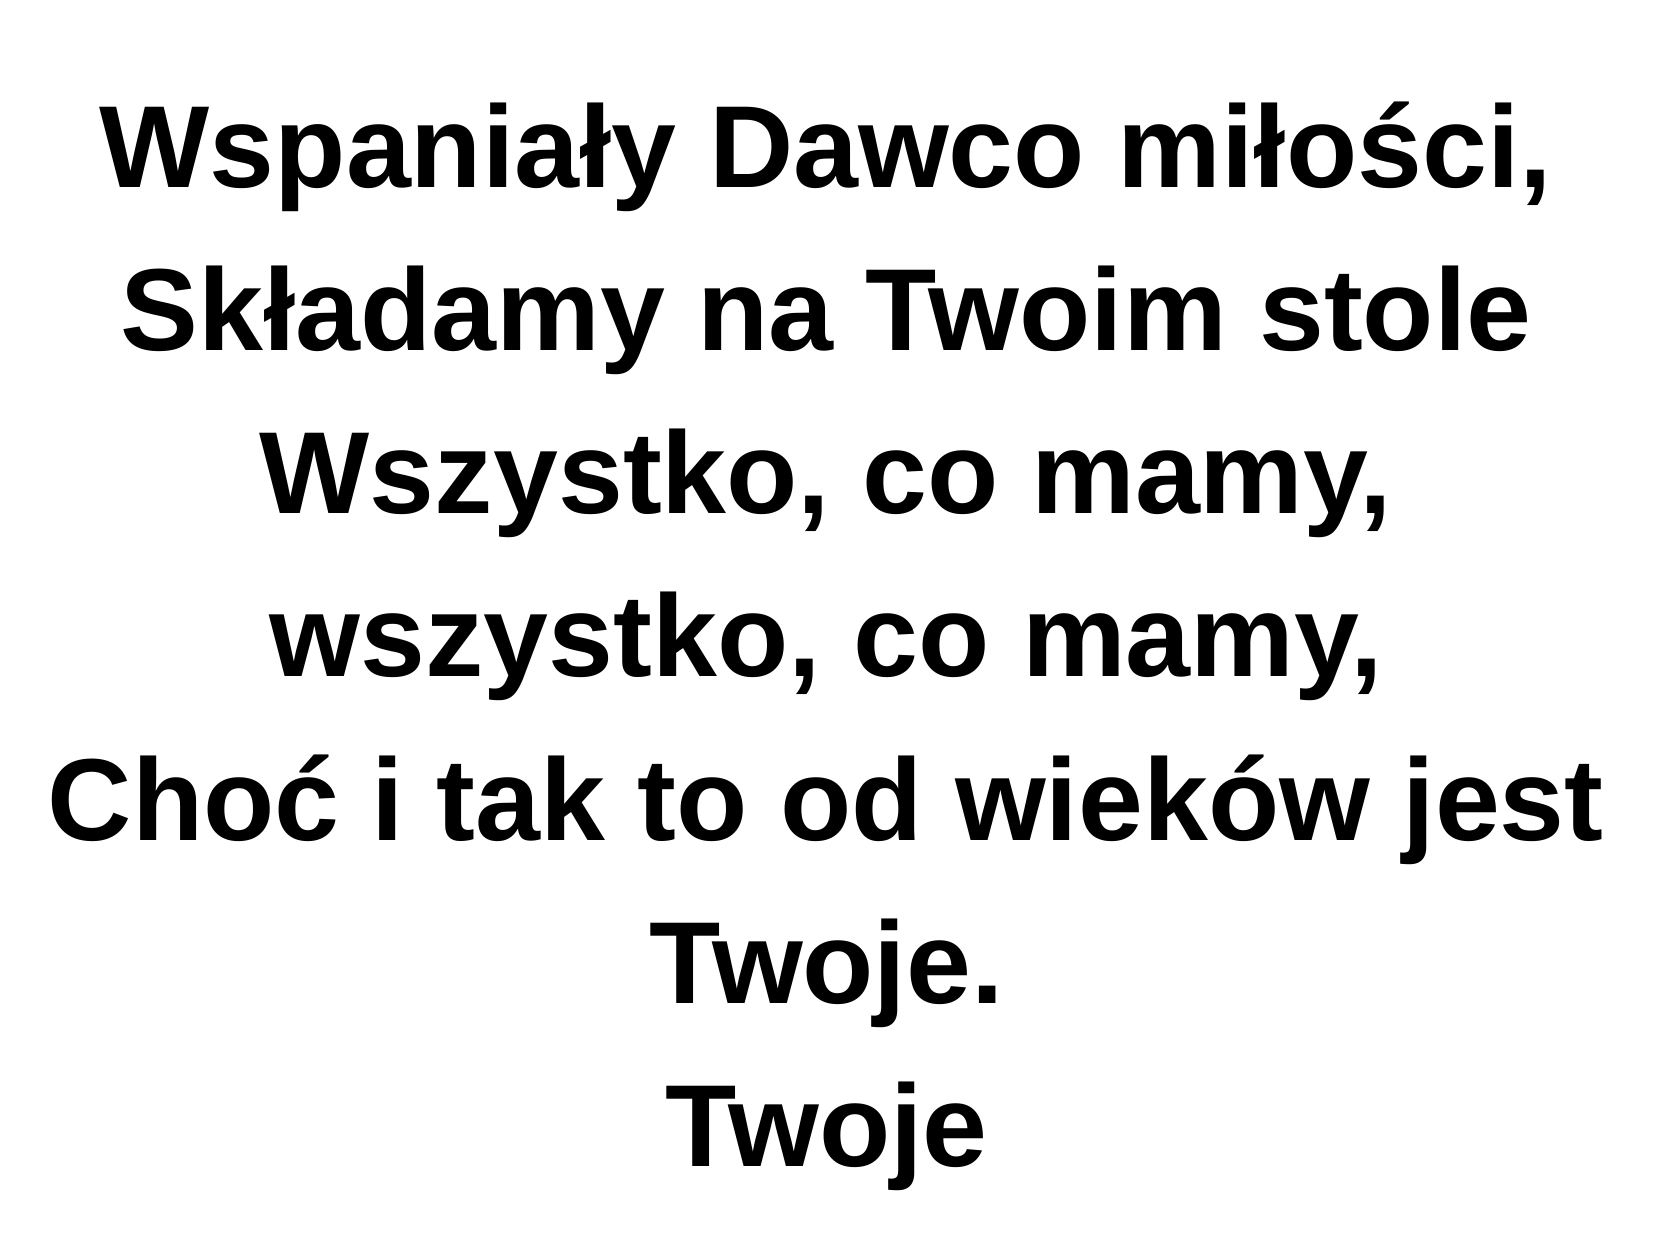

# Wspaniały Dawco miłości,
Składamy na Twoim stole
Wszystko, co mamy, wszystko, co mamy,
Choć i tak to od wieków jest Twoje.
Twoje